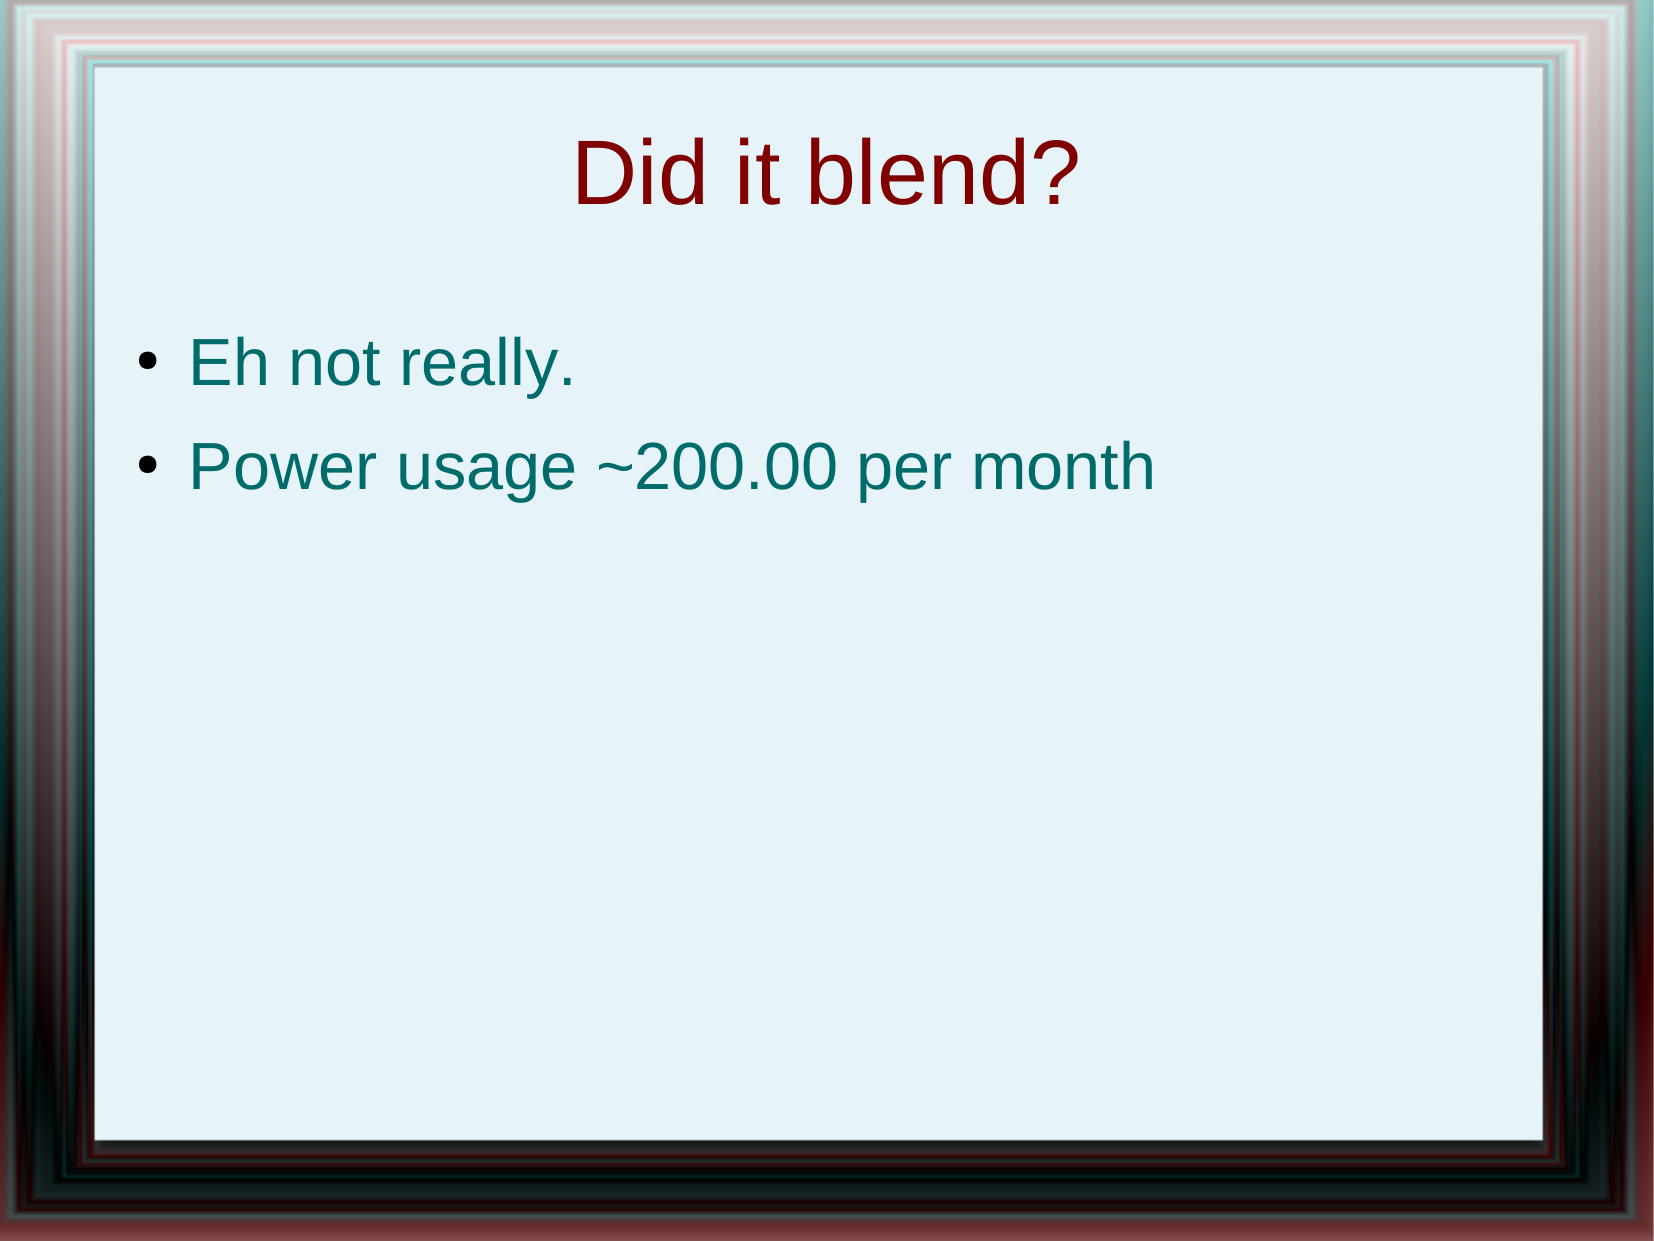

# Did it blend?
Eh not really.
Power usage ~200.00 per month